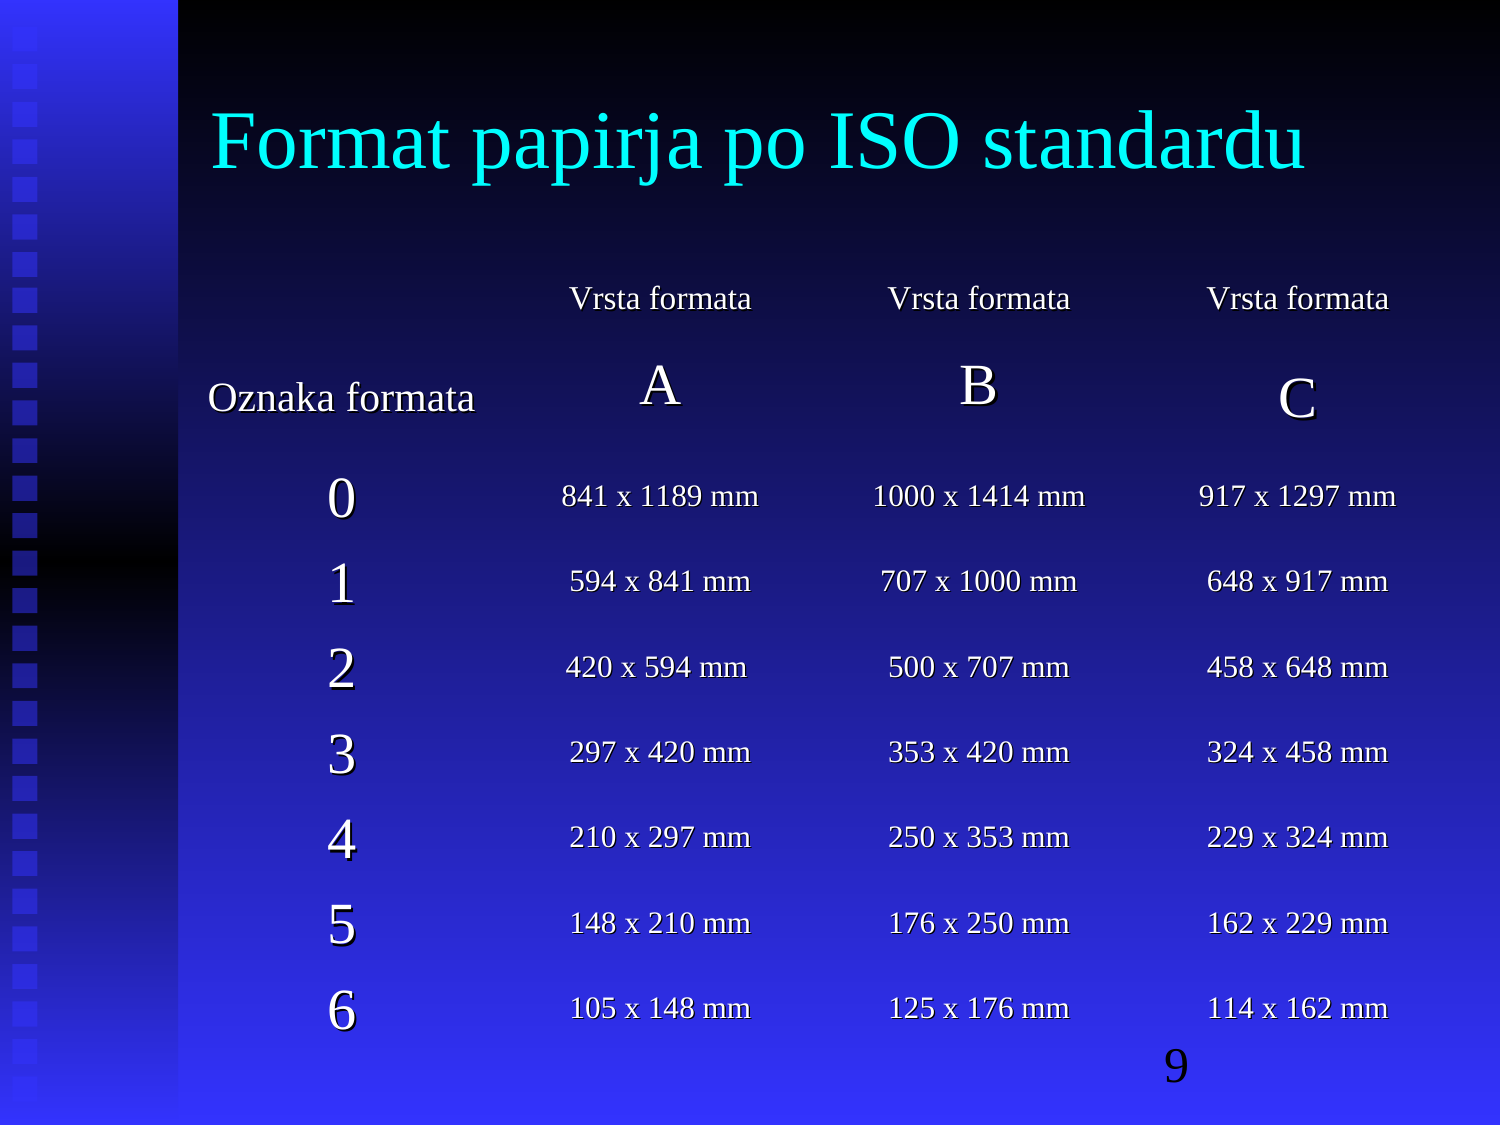

# Format papirja po ISO standardu
| | Vrsta formata | Vrsta formata | Vrsta formata |
| --- | --- | --- | --- |
| Oznaka formata | A | B | C |
| 0 | 841 x 1189 mm | 1000 x 1414 mm | 917 x 1297 mm |
| 1 | 594 x 841 mm | 707 x 1000 mm | 648 x 917 mm |
| 2 | 420 x 594 mm | 500 x 707 mm | 458 x 648 mm |
| 3 | 297 x 420 mm | 353 x 420 mm | 324 x 458 mm |
| 4 | 210 x 297 mm | 250 x 353 mm | 229 x 324 mm |
| 5 | 148 x 210 mm | 176 x 250 mm | 162 x 229 mm |
| 6 | 105 x 148 mm | 125 x 176 mm | 114 x 162 mm |
9